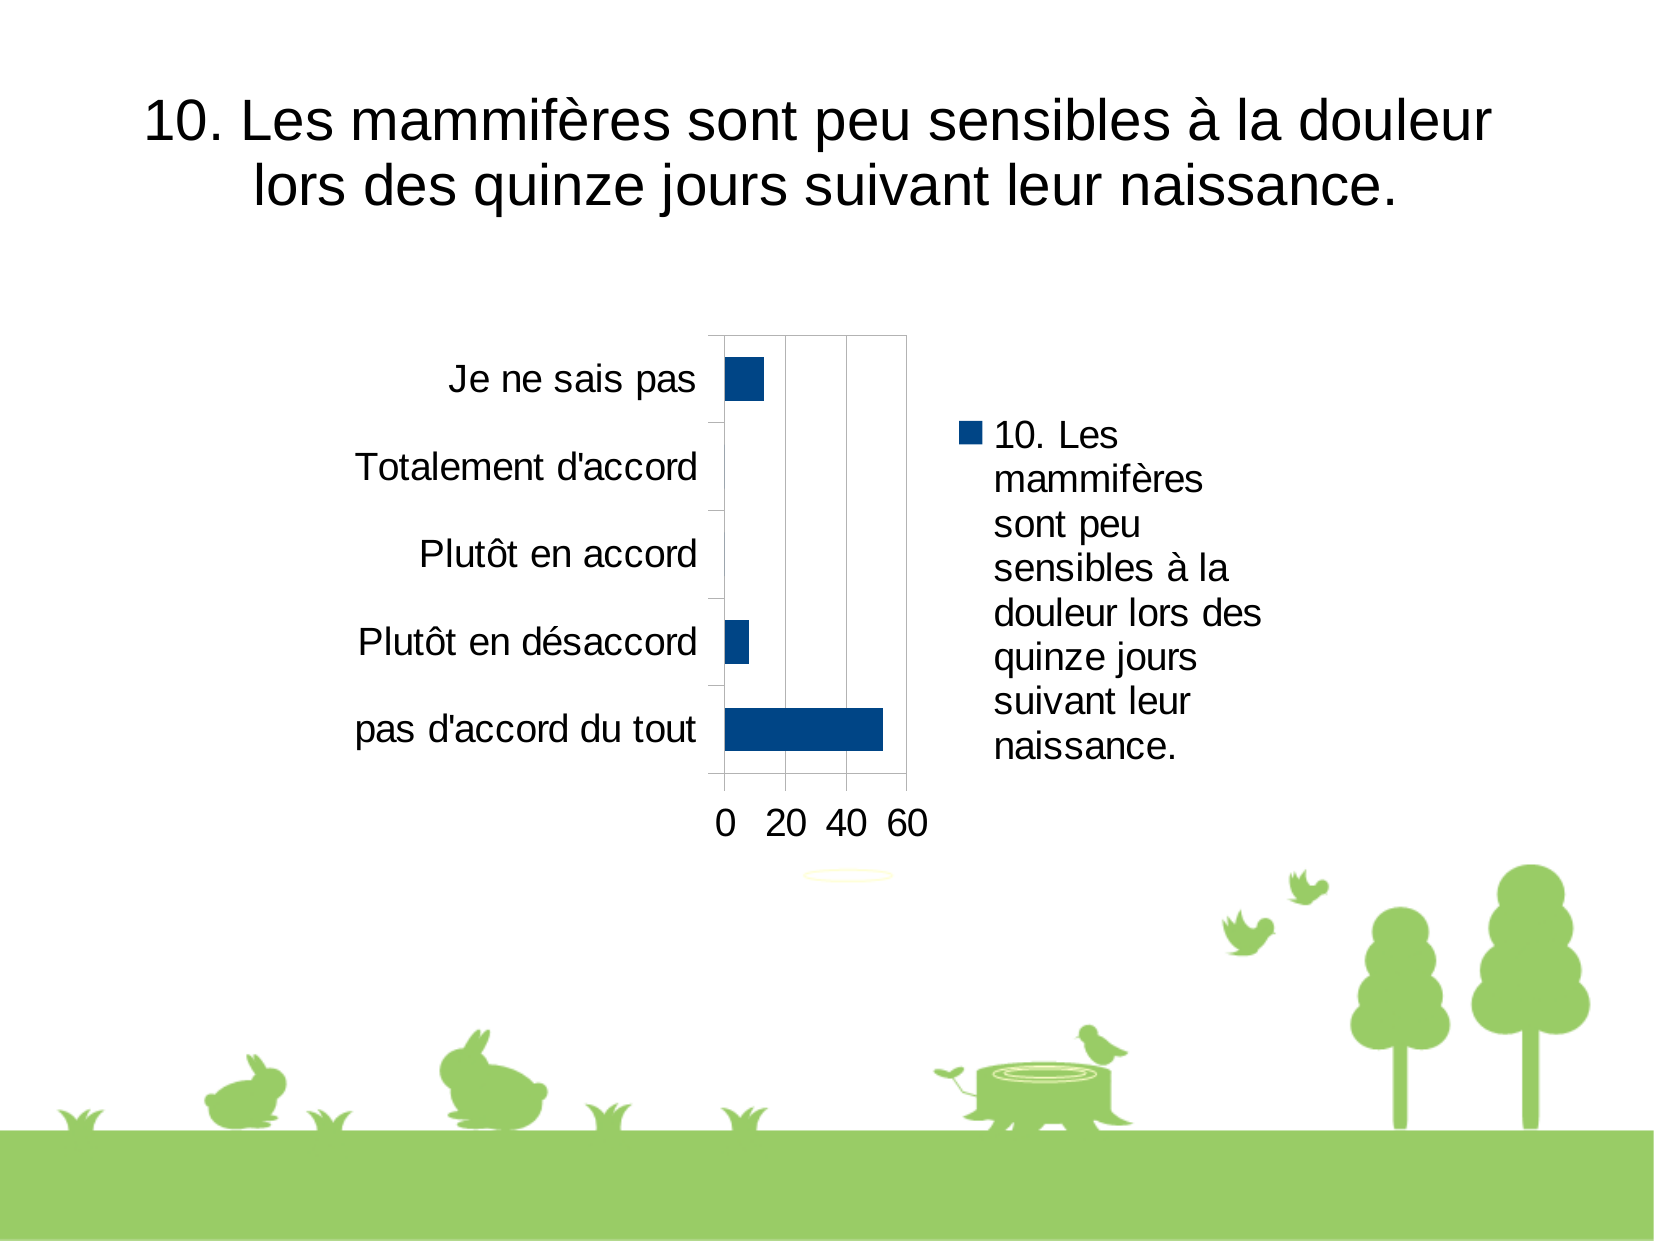

# 10. Les mammifères sont peu sensibles à la douleur lors des quinze jours suivant leur naissance.
### Chart
| Category | 10. Les mammifères sont peu sensibles à la douleur lors des quinze jours suivant leur naissance. |
|---|---|
| pas d'accord du tout | 52.0 |
| Plutôt en désaccord | 8.0 |
| Plutôt en accord | 0.0 |
| Totalement d'accord | 0.0 |
| Je ne sais pas | 13.0 |